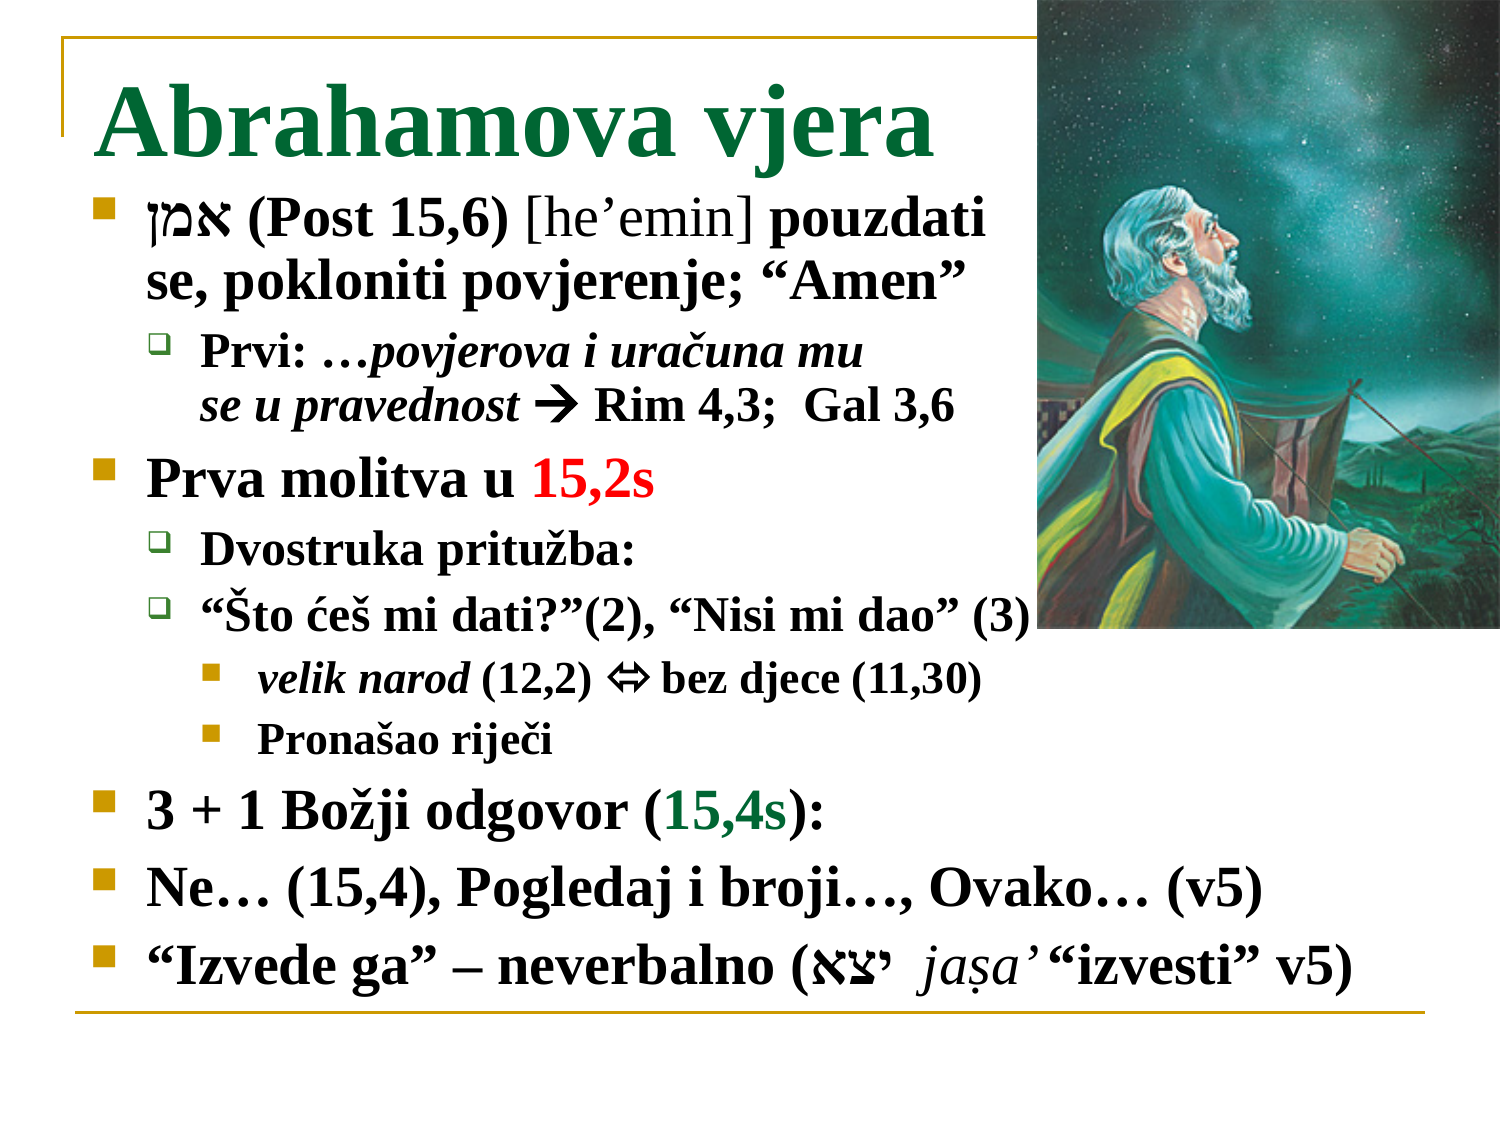

# Abrahamova vjera
אמן (Post 15,6) [he’emin] pouzdati
se, pokloniti povjerenje; “Amen”
Prvi: …povjerova i uračuna mu
se u pravednost  Rim 4,3; Gal 3,6
Prva molitva u 15,2s
Dvostruka pritužba:
“Što ćeš mi dati?”(2), “Nisi mi dao” (3)
velik narod (12,2)  bez djece (11,30)
Pronašao riječi
3 + 1 Božji odgovor (15,4s):
Ne… (15,4), Pogledaj i broji…, Ovako… (v5)
“Izvede ga” – neverbalno (יצא jaṣa’ “izvesti” v5)